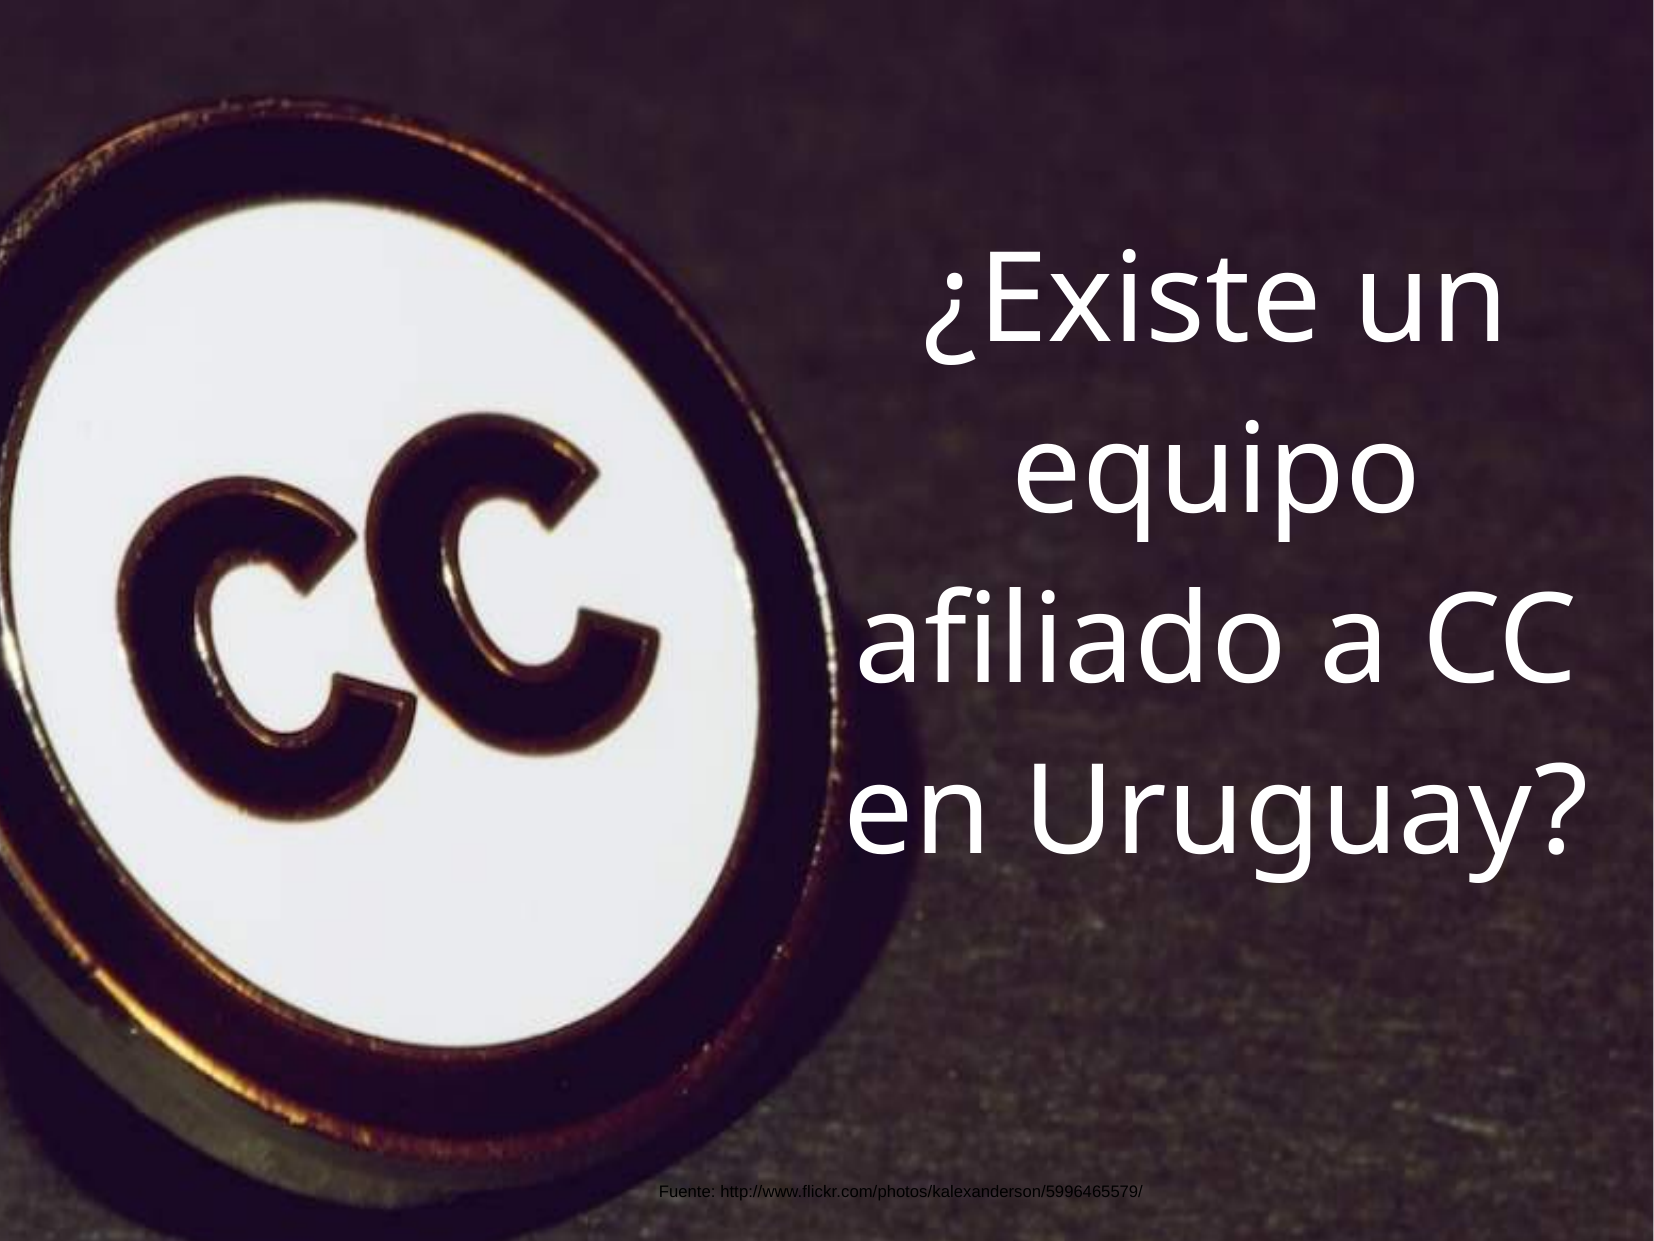

¿Existe un equipo afiliado a CC en Uruguay?
Fuente: http://www.flickr.com/photos/kalexanderson/5996465579/